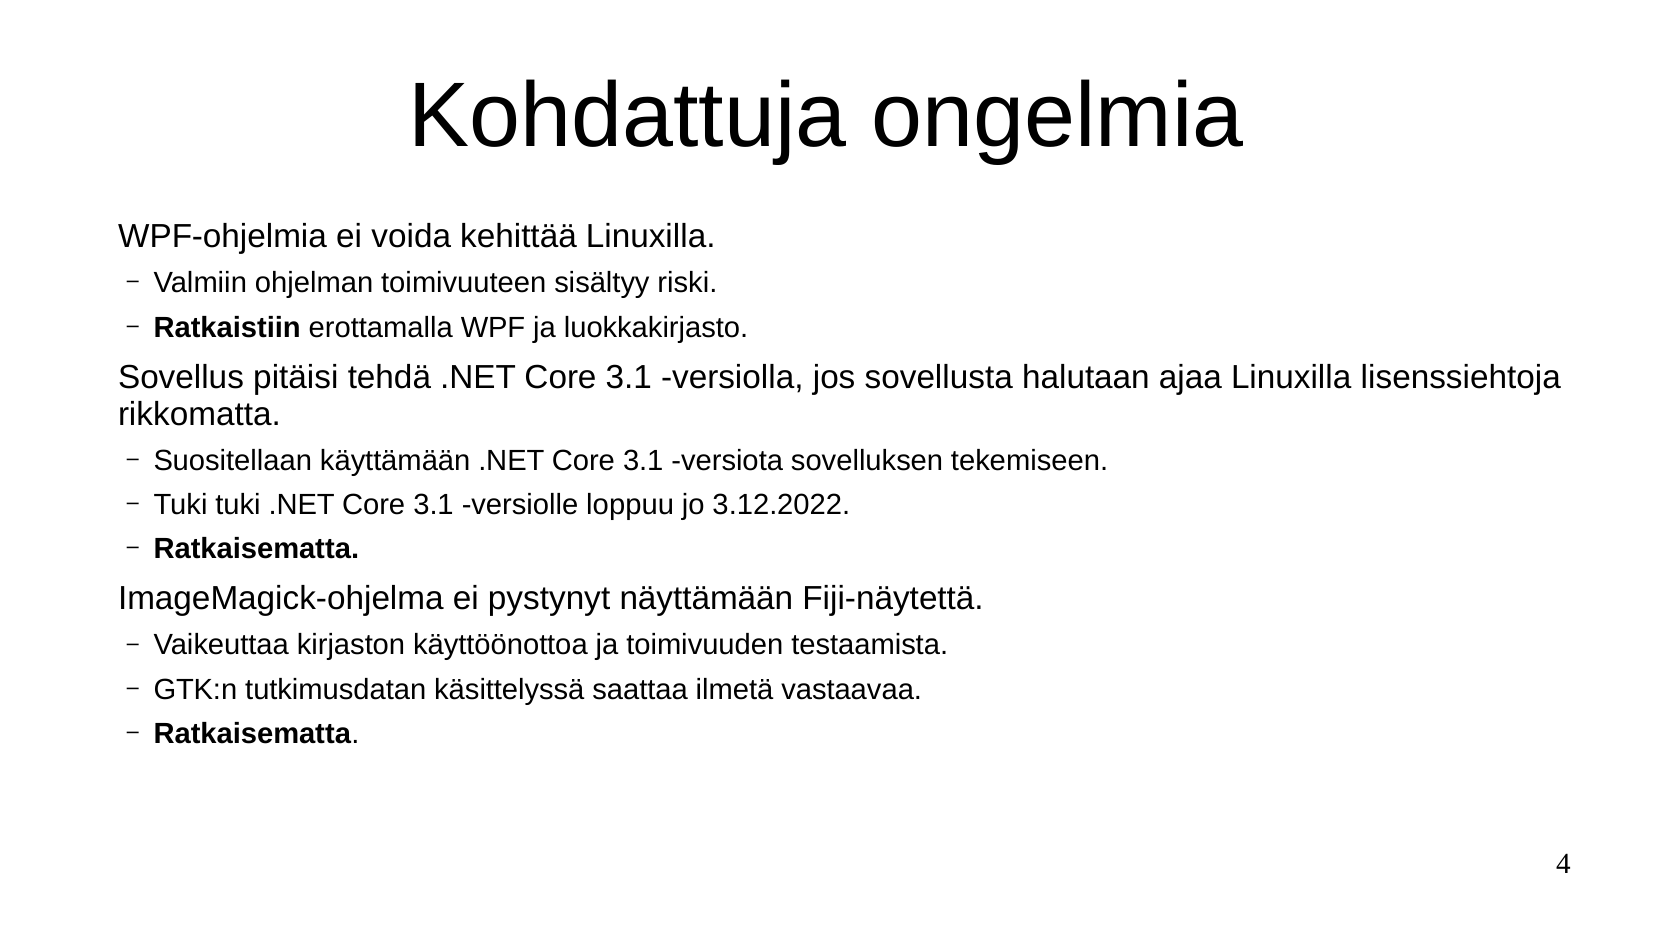

# Kohdattuja ongelmia
WPF-ohjelmia ei voida kehittää Linuxilla.
Valmiin ohjelman toimivuuteen sisältyy riski.
Ratkaistiin erottamalla WPF ja luokkakirjasto.
Sovellus pitäisi tehdä .NET Core 3.1 -versiolla, jos sovellusta halutaan ajaa Linuxilla lisenssiehtoja rikkomatta.
Suositellaan käyttämään .NET Core 3.1 -versiota sovelluksen tekemiseen.
Tuki tuki .NET Core 3.1 -versiolle loppuu jo 3.12.2022.
Ratkaisematta.
ImageMagick-ohjelma ei pystynyt näyttämään Fiji-näytettä.
Vaikeuttaa kirjaston käyttöönottoa ja toimivuuden testaamista.
GTK:n tutkimusdatan käsittelyssä saattaa ilmetä vastaavaa.
Ratkaisematta.
4